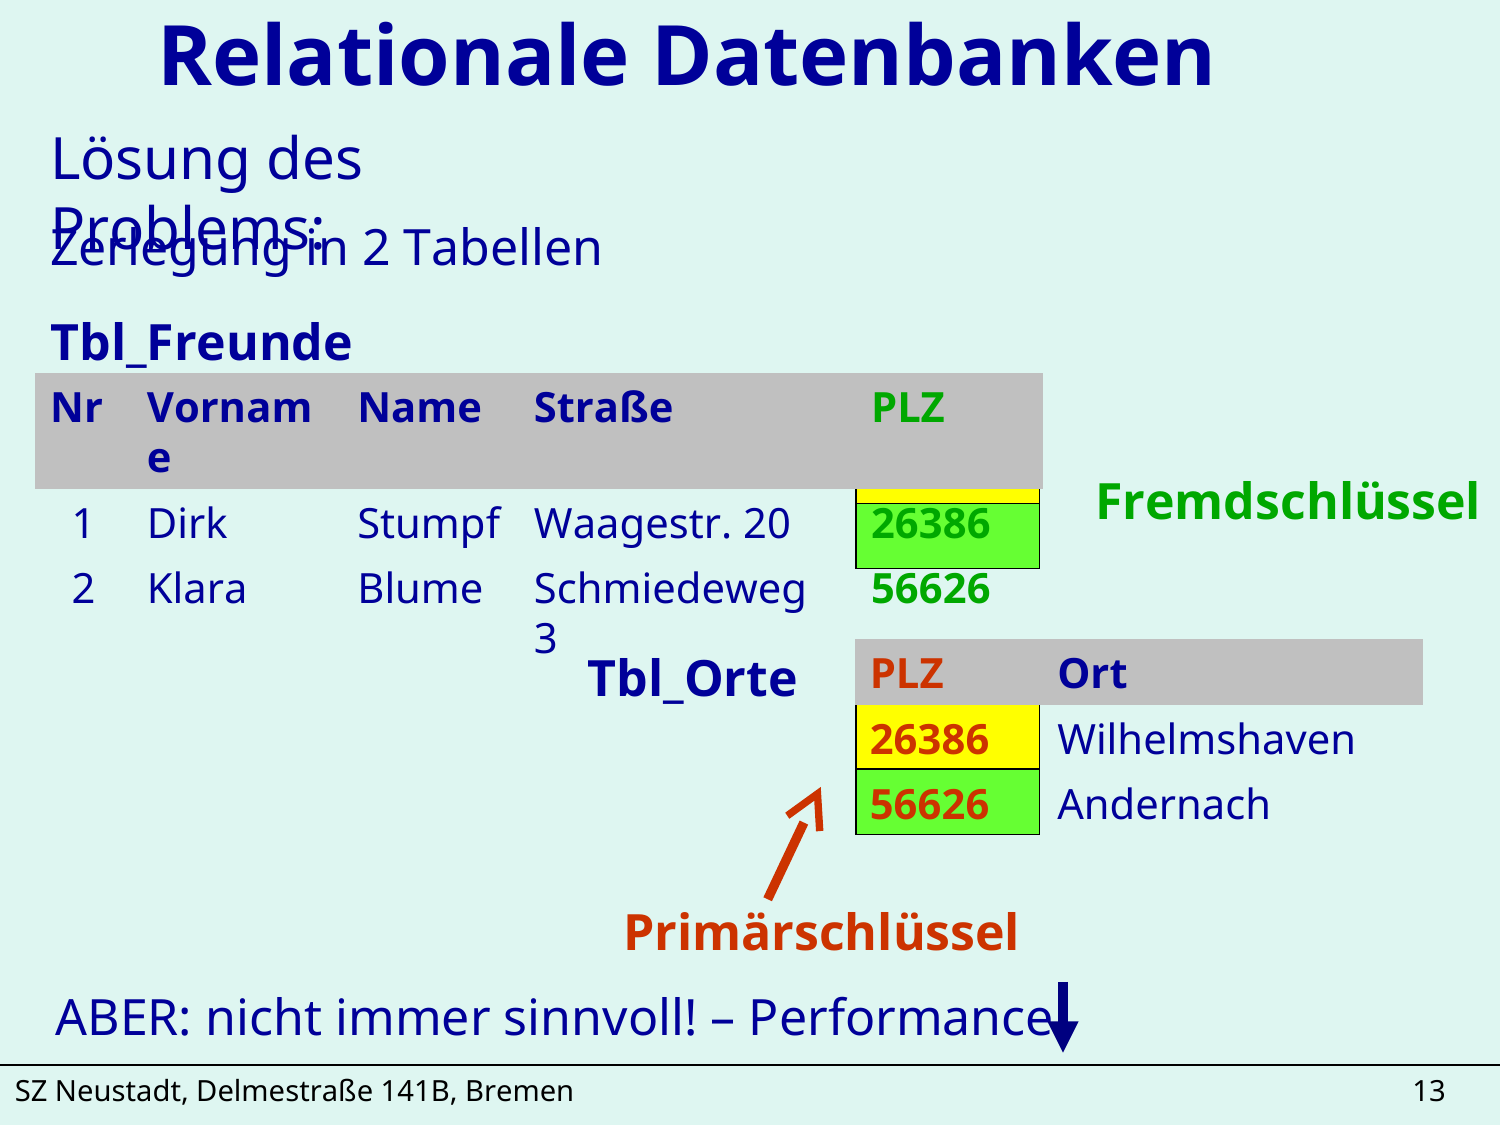

Relationale Datenbanken
Lösung des Problems:
Zerlegung in 2 Tabellen
Tbl_Freunde
| Nr | Vorname | Name | Straße | PLZ |
| --- | --- | --- | --- | --- |
| 1 | Dirk | Stumpf | Waagestr. 20 | 26386 |
| 2 | Klara | Blume | Schmiedeweg 3 | 56626 |
Fremdschlüssel
Tbl_Orte
| PLZ | Ort |
| --- | --- |
| 26386 | Wilhelmshaven |
| 56626 | Andernach |
Primärschlüssel
ABER: nicht immer sinnvoll! – Performance